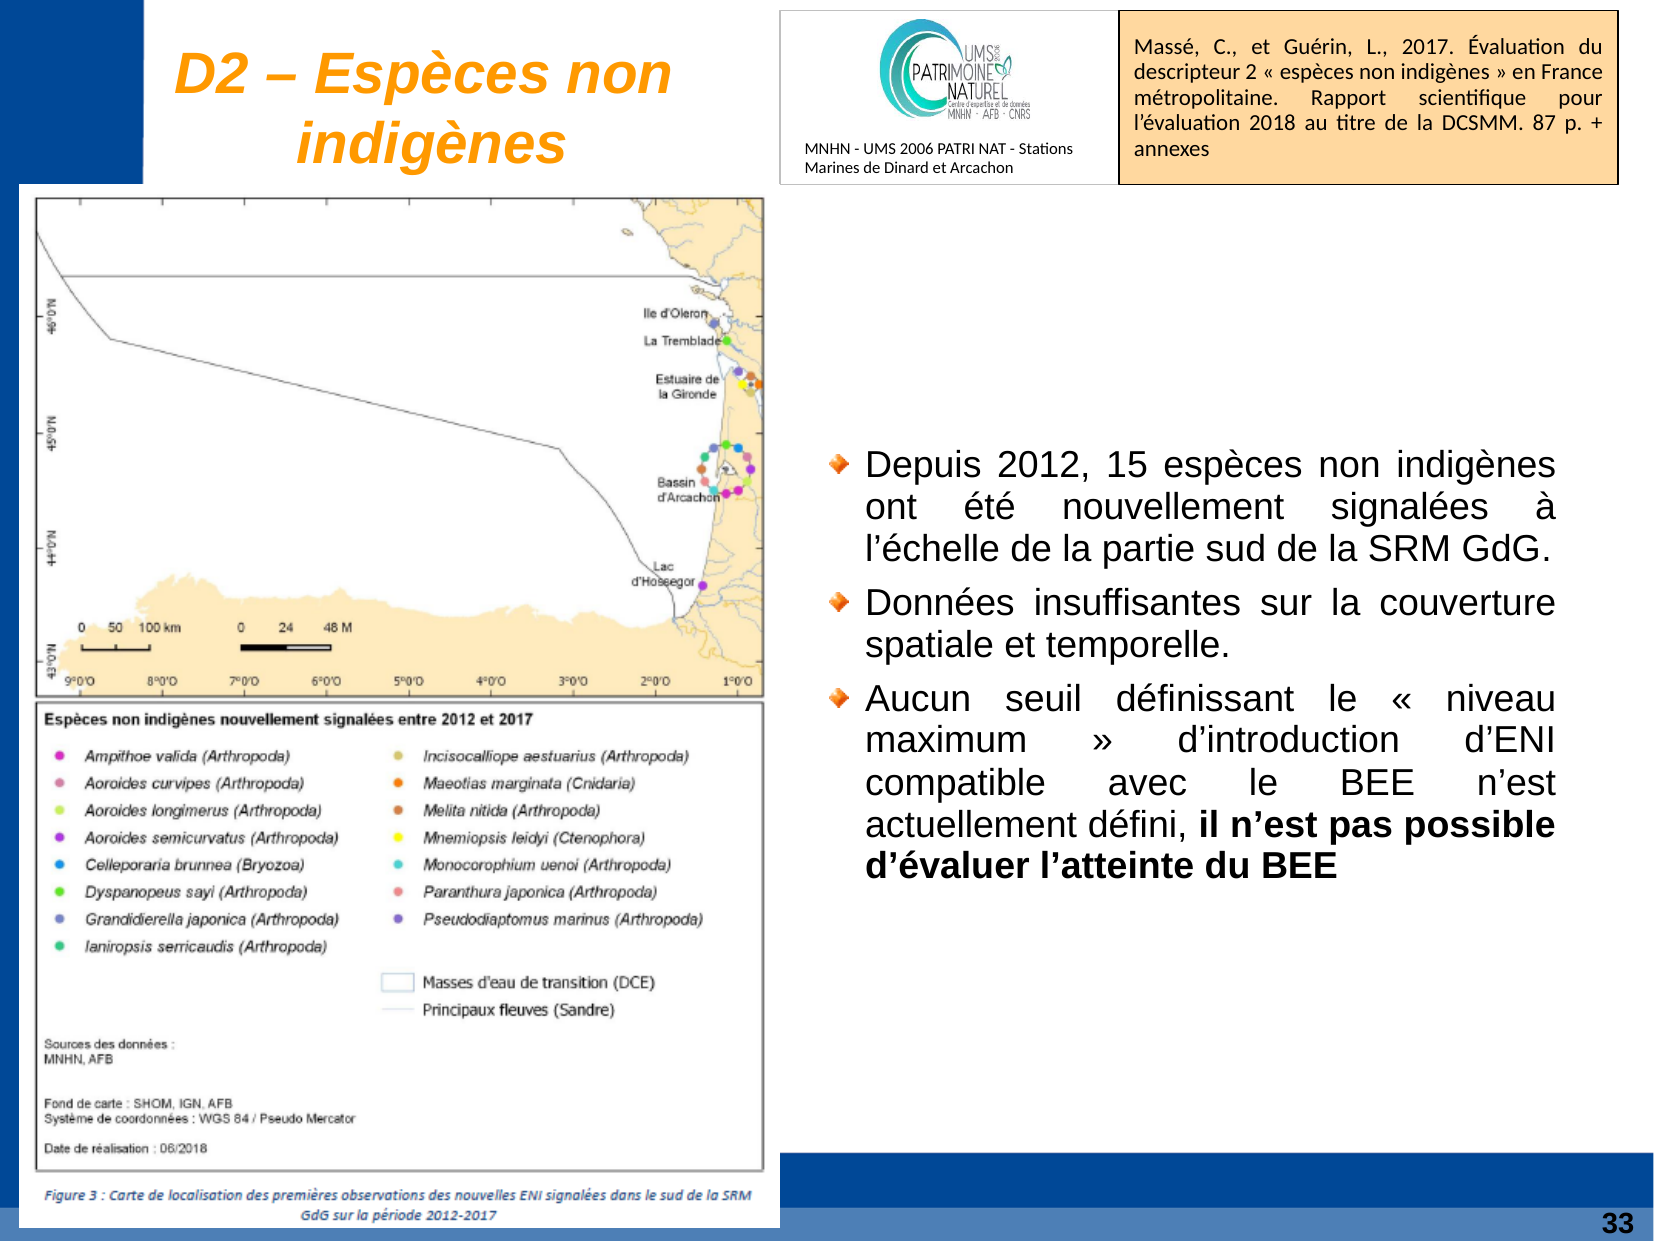

D2 – Espèces non
indigènes
Massé, C., et Guérin, L., 2017. Évaluation du descripteur 2 « espèces non indigènes » en France métropolitaine. Rapport scientifique pour l’évaluation 2018 au titre de la DCSMM. 87 p. + annexes
MNHN - UMS 2006 PATRI NAT - Stations Marines de Dinard et Arcachon
Depuis 2012, 15 espèces non indigènes ont été nouvellement signalées à l’échelle de la partie sud de la SRM GdG.
Données insuffisantes sur la couverture spatiale et temporelle.
Aucun seuil définissant le « niveau maximum » d’introduction d’ENI compatible avec le BEE n’est actuellement défini, il n’est pas possible d’évaluer l’atteinte du BEE